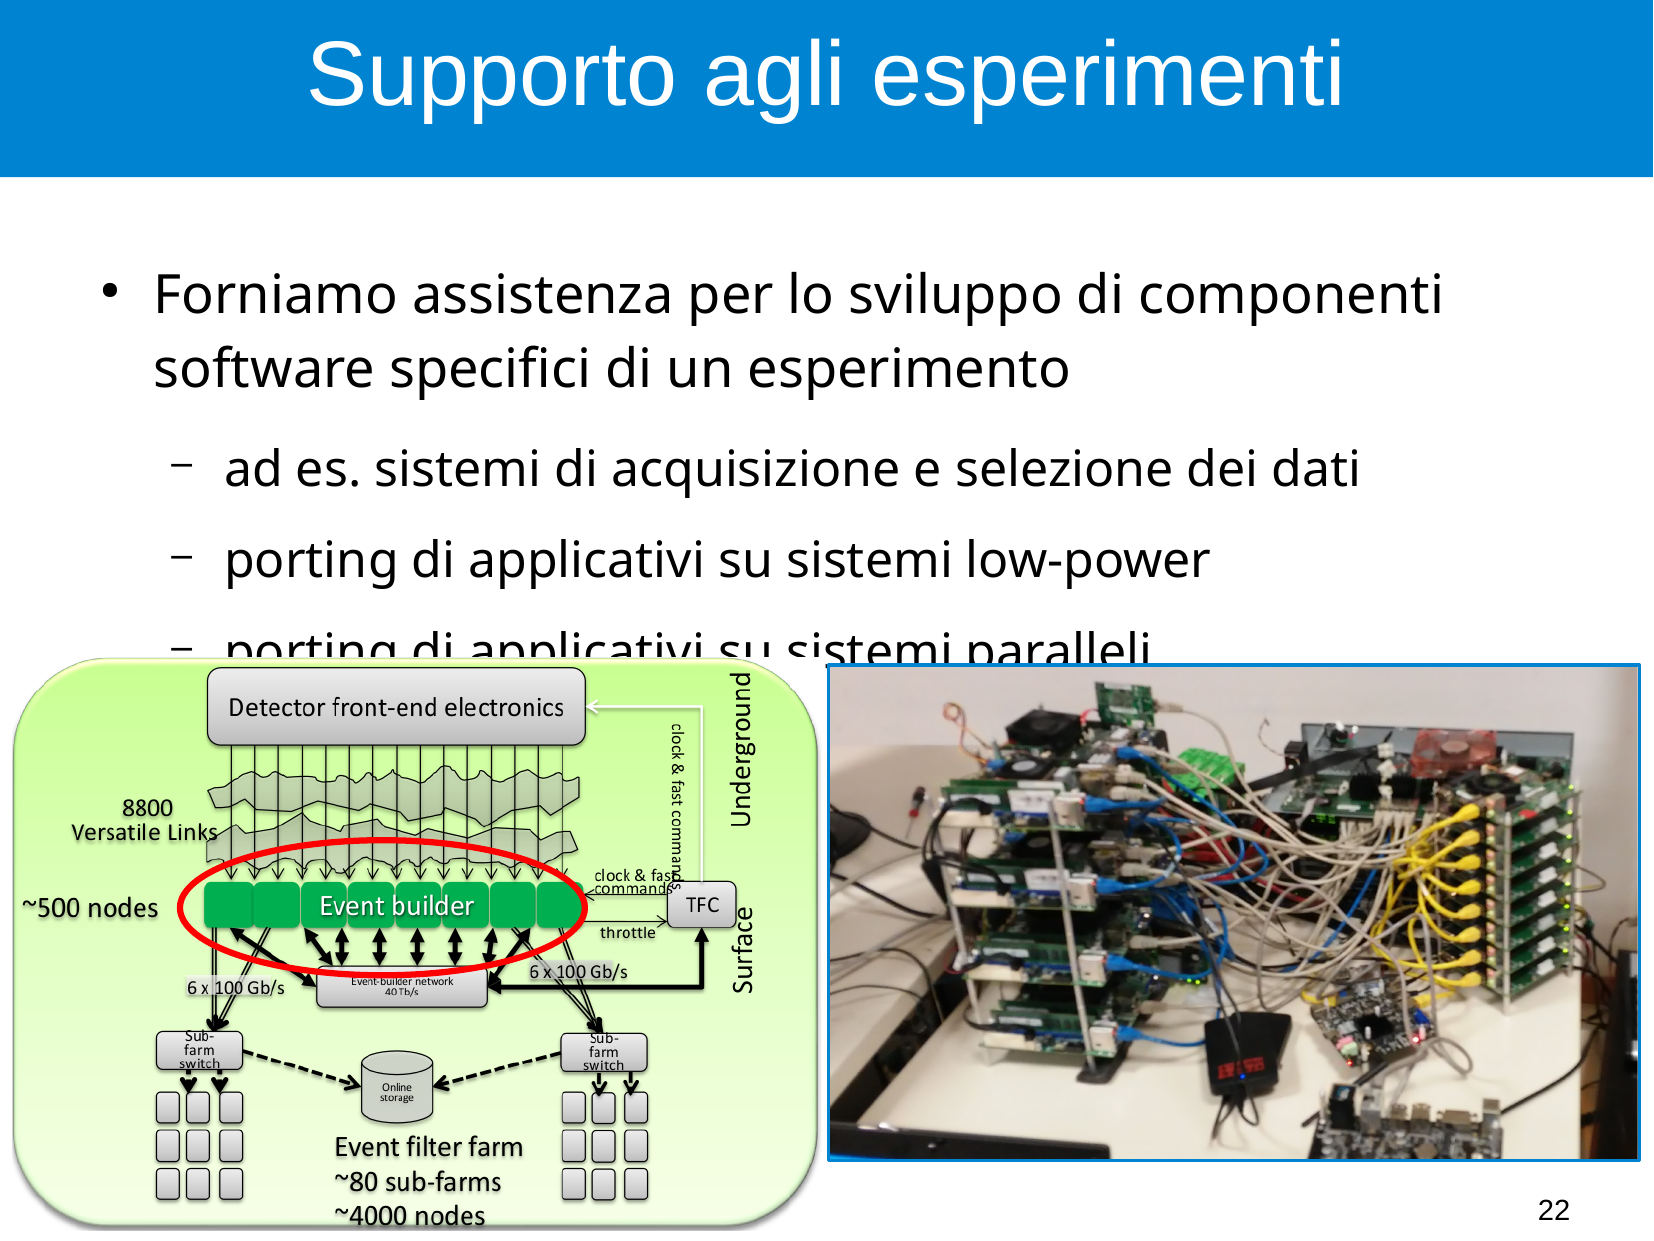

# Supporto agli esperimenti
Forniamo assistenza per lo sviluppo di componenti software specifici di un esperimento
ad es. sistemi di acquisizione e selezione dei dati
porting di applicativi su sistemi low-power
porting di applicativi su sistemi paralleli
22